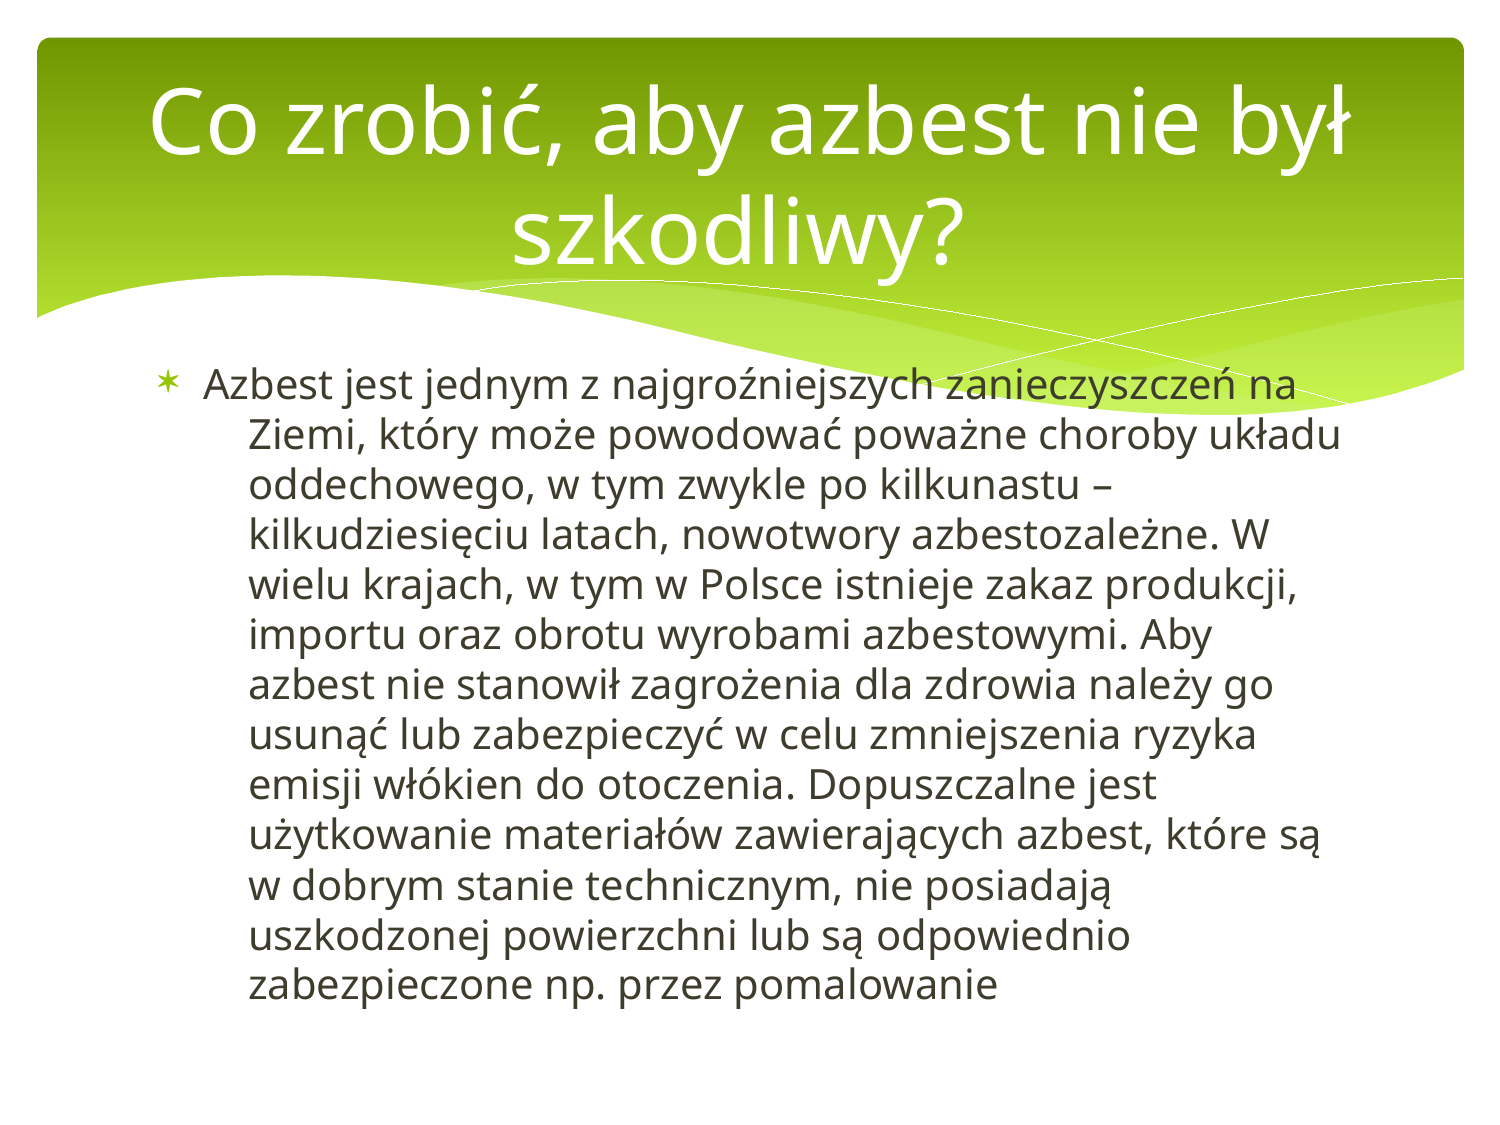

Co zrobić, aby azbest nie był szkodliwy?
# Azbest jest jednym z najgroźniejszych zanieczyszczeń na Ziemi, który może powodować poważne choroby układu oddechowego, w tym zwykle po kilkunastu – kilkudziesięciu latach, nowotwory azbestozależne. W wielu krajach, w tym w Polsce istnieje zakaz produkcji, importu oraz obrotu wyrobami azbestowymi. Aby azbest nie stanowił zagrożenia dla zdrowia należy go usunąć lub zabezpieczyć w celu zmniejszenia ryzyka emisji włókien do otoczenia. Dopuszczalne jest użytkowanie materiałów zawierających azbest, które są w dobrym stanie technicznym, nie posiadają uszkodzonej powierzchni lub są odpowiednio zabezpieczone np. przez pomalowanie